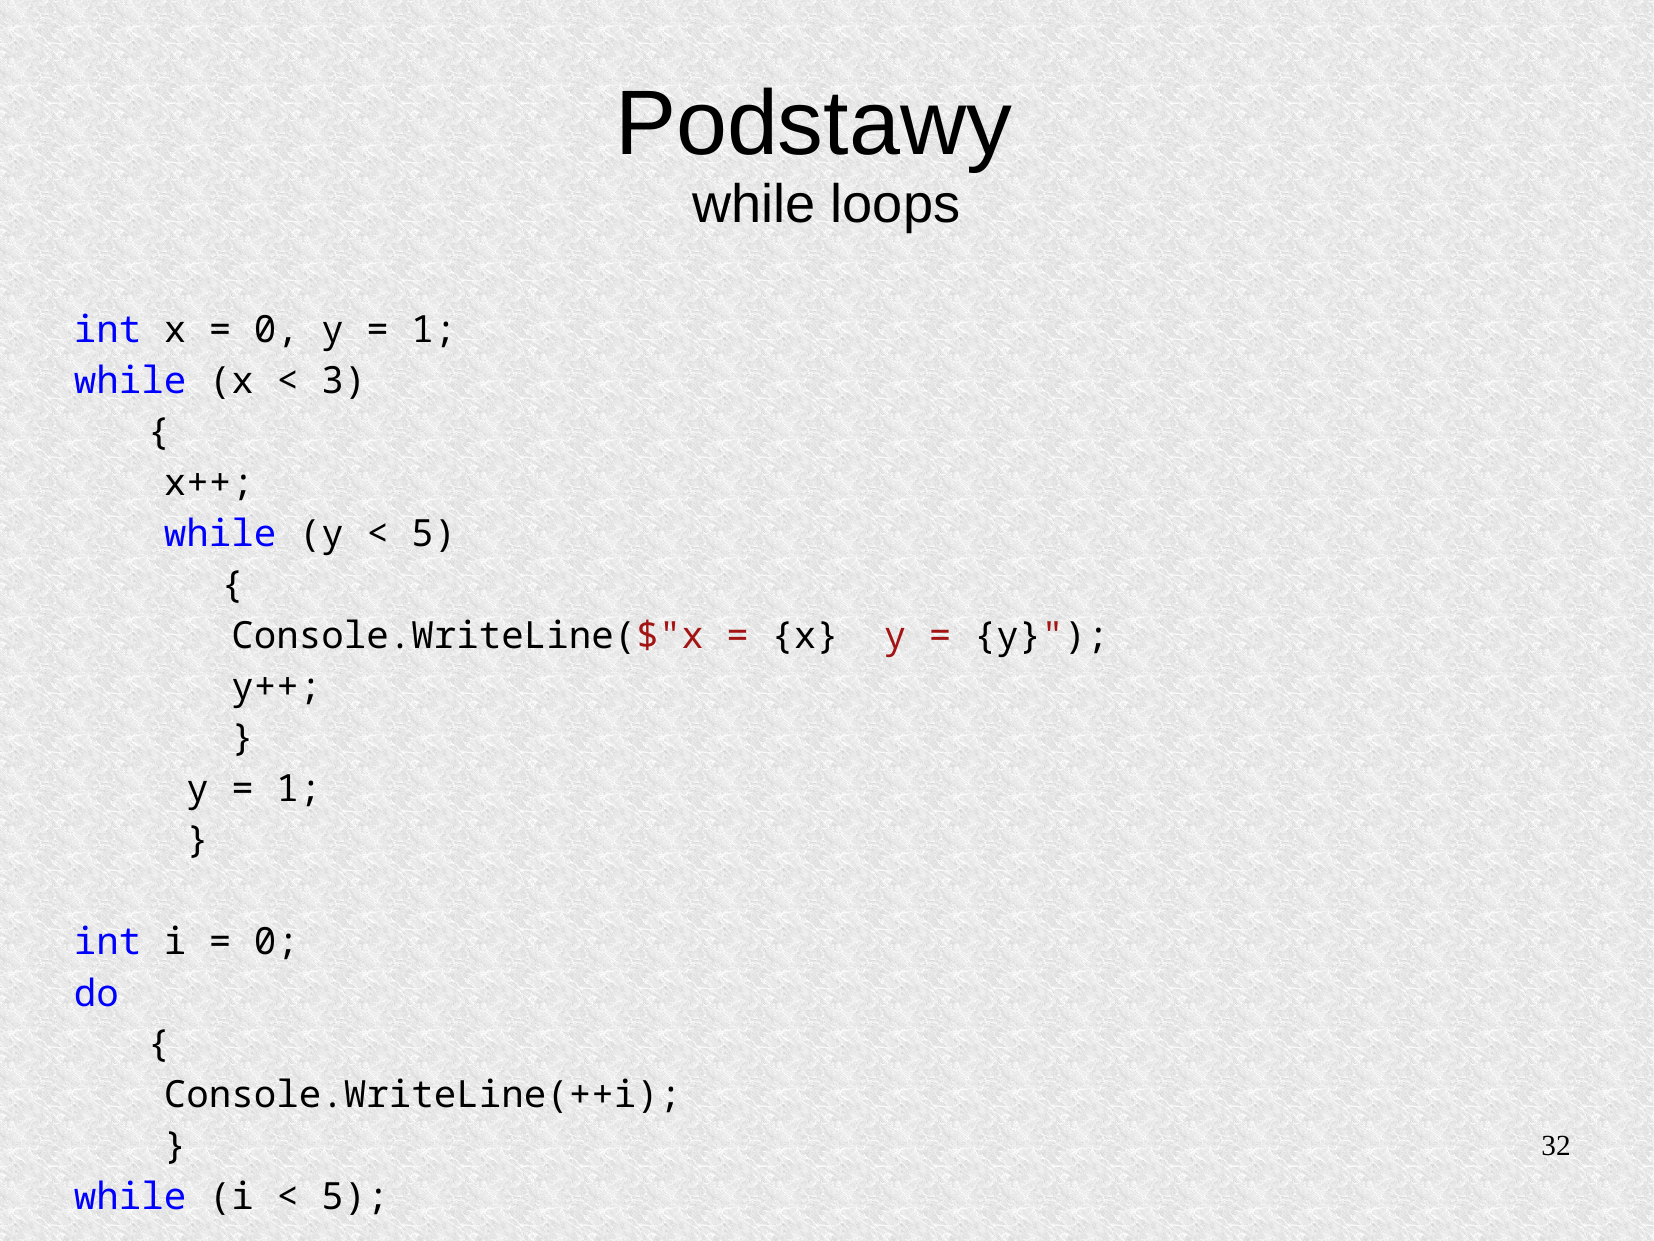

# Podstawy while loops
int x = 0, y = 1;
while (x < 3)
	{
 x++;
 while (y < 5)
 	{
 Console.WriteLine($"x = {x} y = {y}");
 y++;
 }
 y = 1;
 }
int i = 0;
do
	{
 Console.WriteLine(++i);
 }
while (i < 5);
32